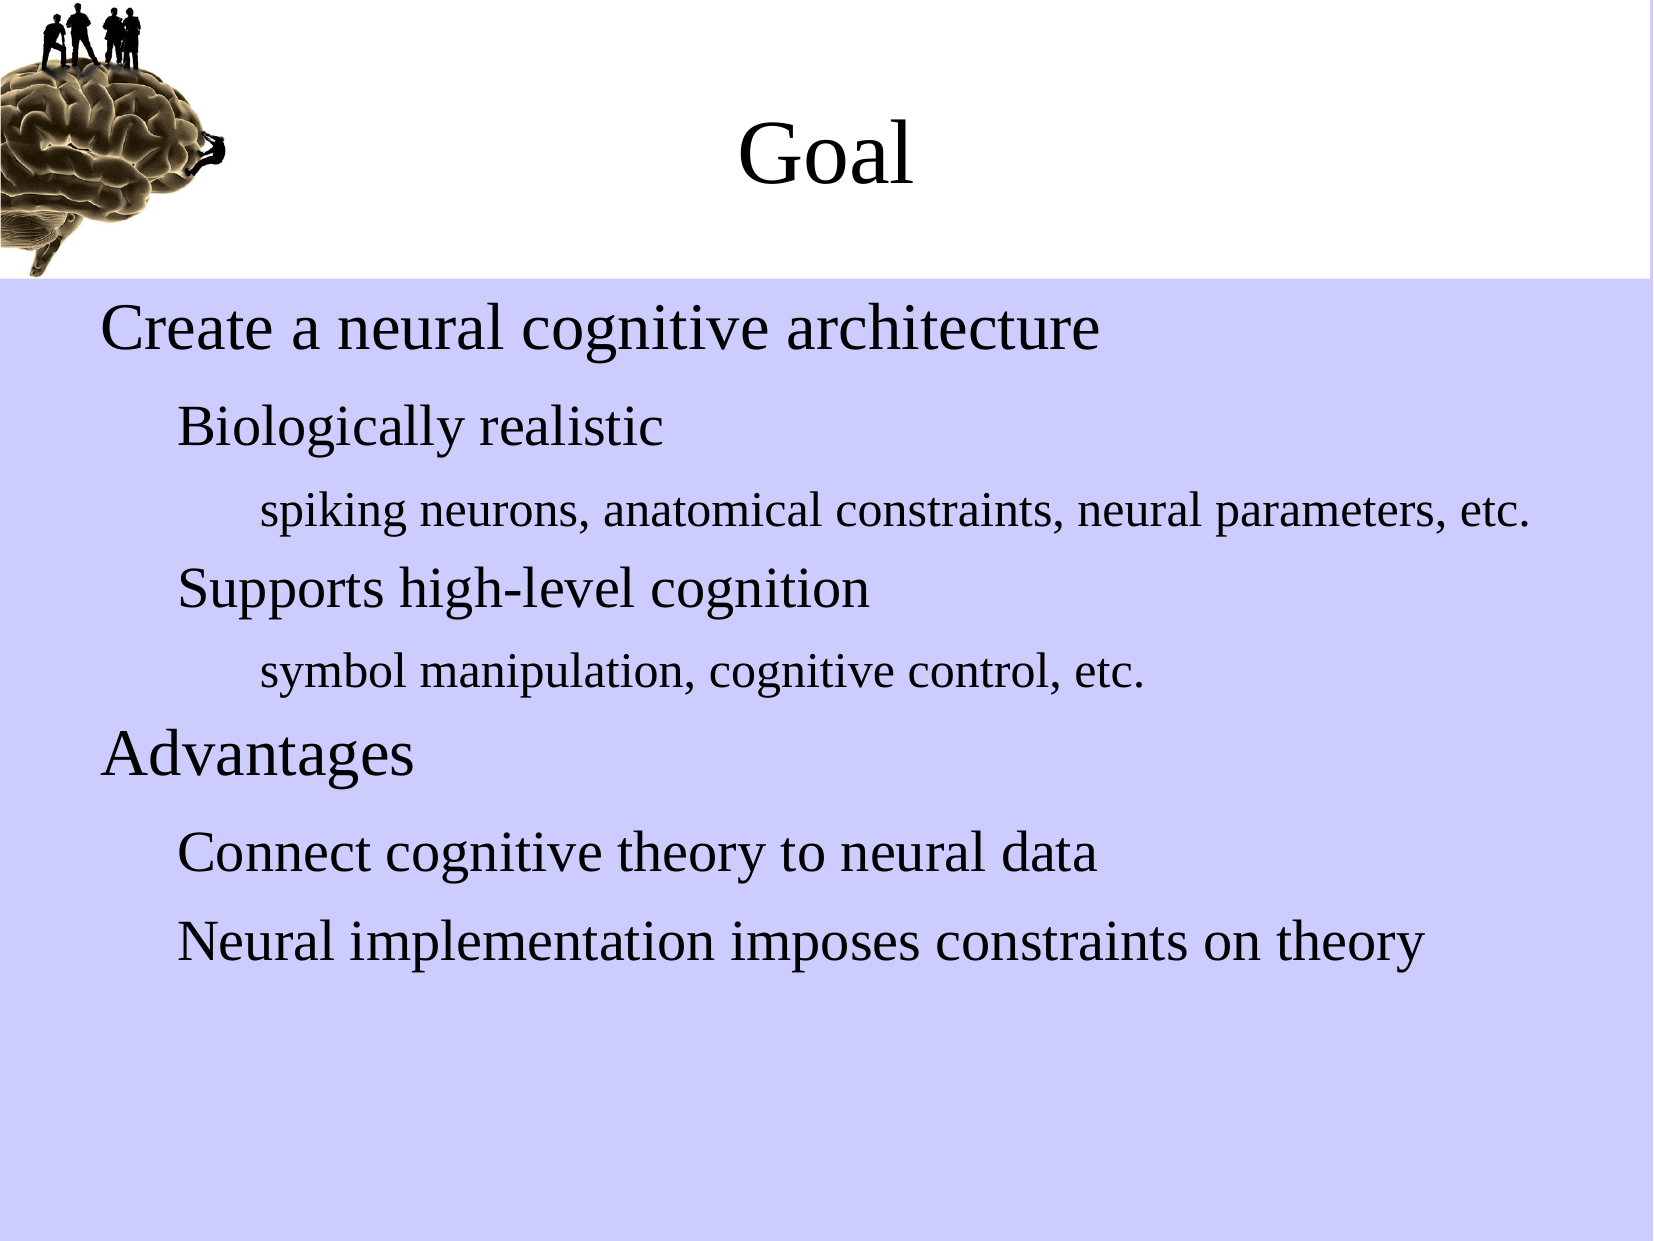

# Goal
Create a neural cognitive architecture
Biologically realistic
spiking neurons, anatomical constraints, neural parameters, etc.
Supports high-level cognition
symbol manipulation, cognitive control, etc.
Advantages
Connect cognitive theory to neural data
Neural implementation imposes constraints on theory